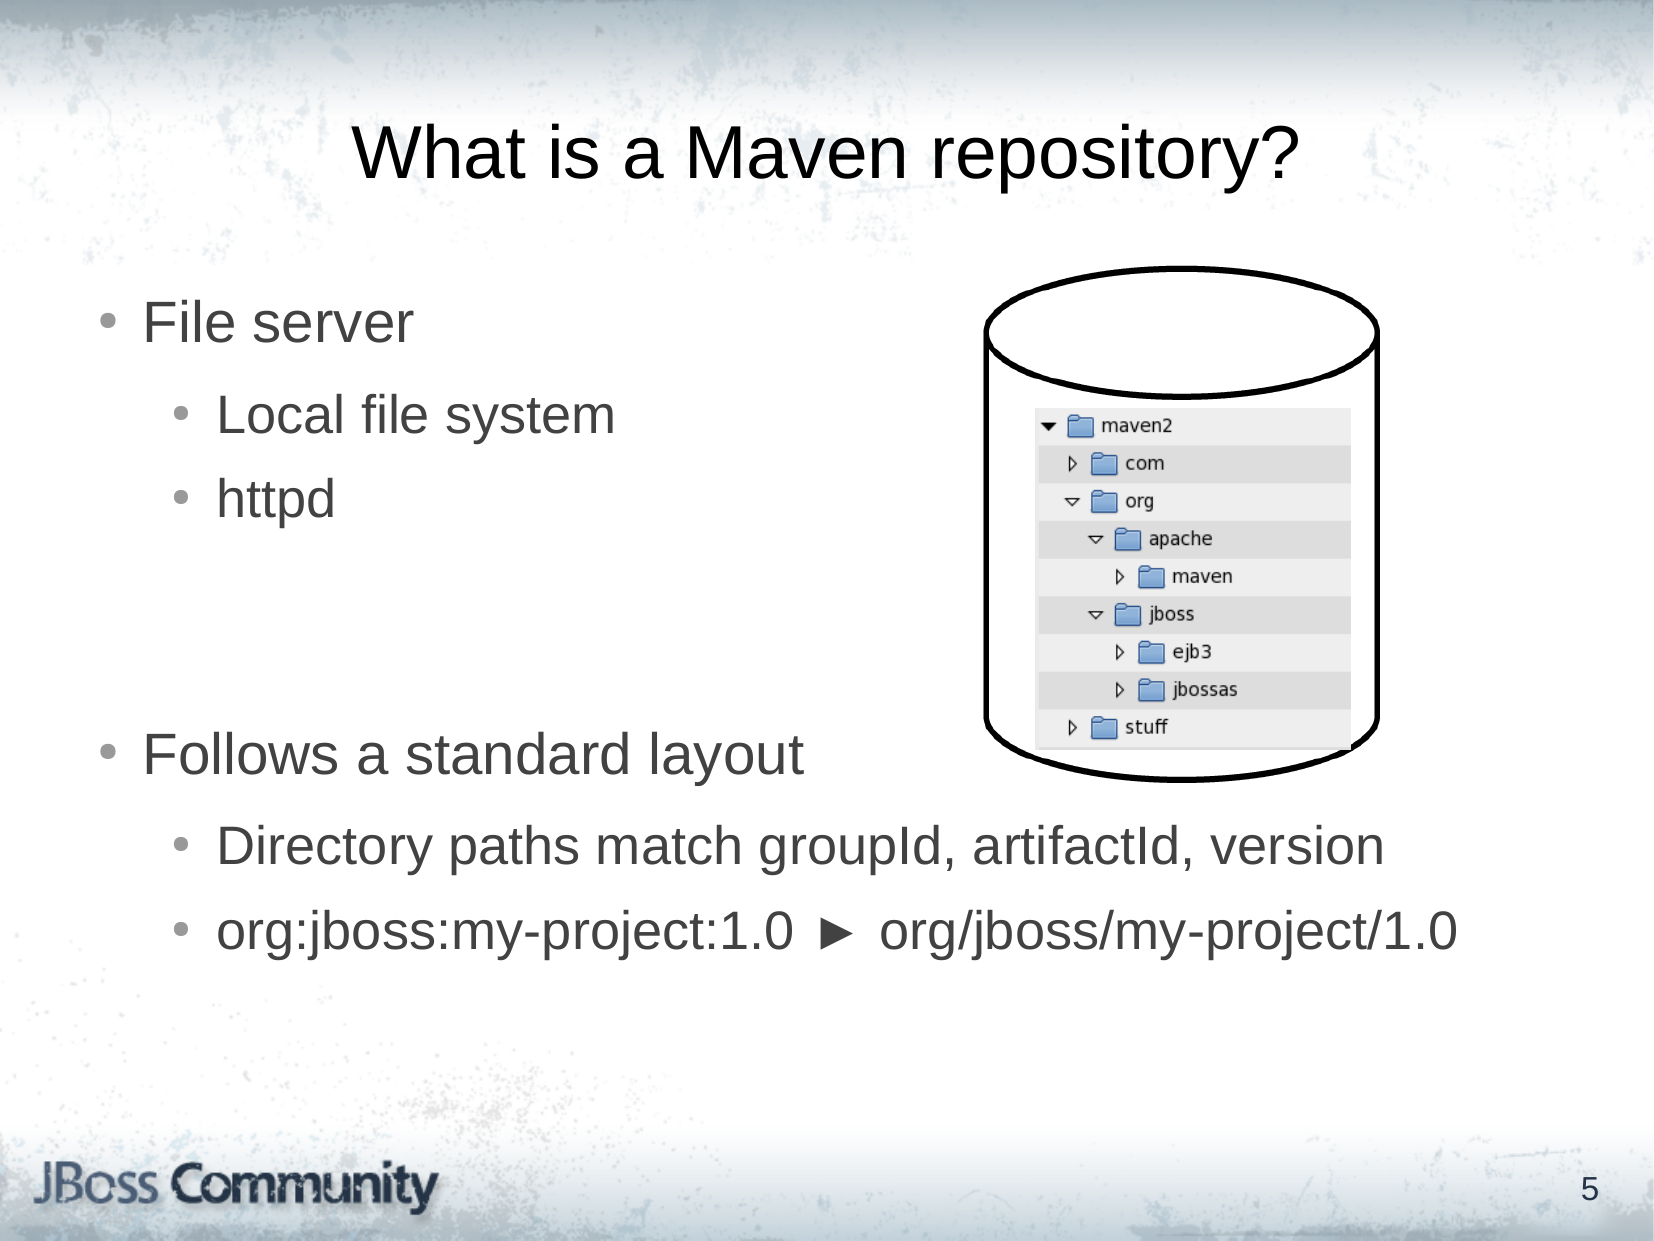

# What is a Maven repository?
File server
Local file system
httpd
Follows a standard layout
Directory paths match groupId, artifactId, version
org:jboss:my-project:1.0 ► org/jboss/my-project/1.0